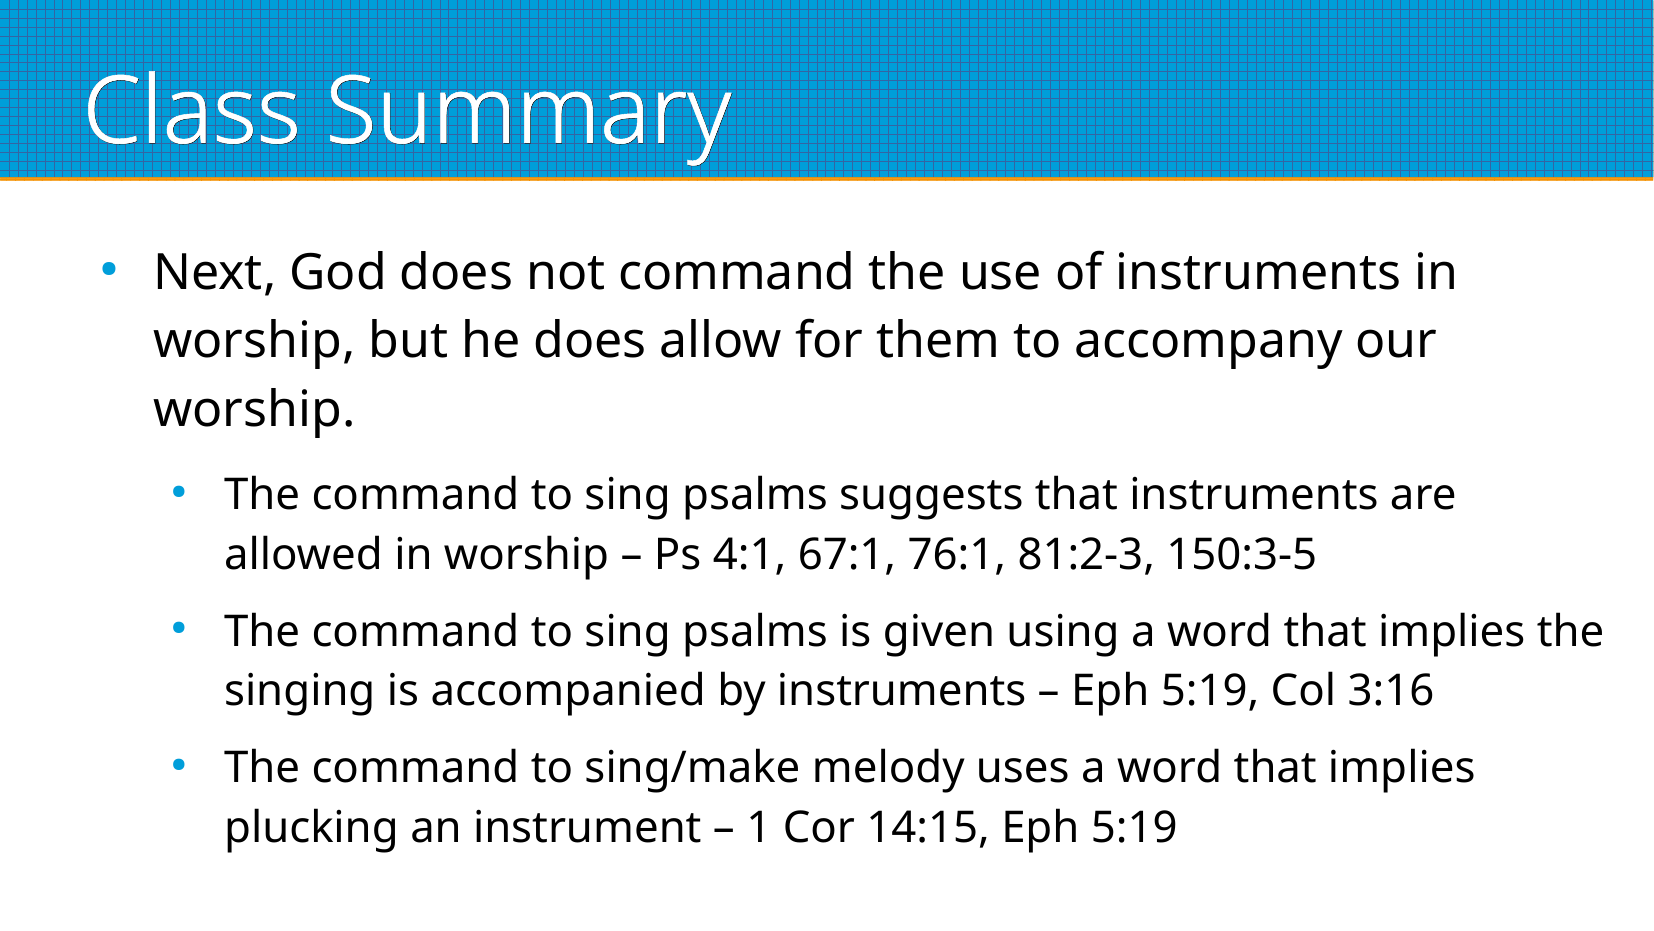

# Class Summary
Next, God does not command the use of instruments in worship, but he does allow for them to accompany our worship.
The command to sing psalms suggests that instruments are allowed in worship – Ps 4:1, 67:1, 76:1, 81:2-3, 150:3-5
The command to sing psalms is given using a word that implies the singing is accompanied by instruments – Eph 5:19, Col 3:16
The command to sing/make melody uses a word that implies plucking an instrument – 1 Cor 14:15, Eph 5:19